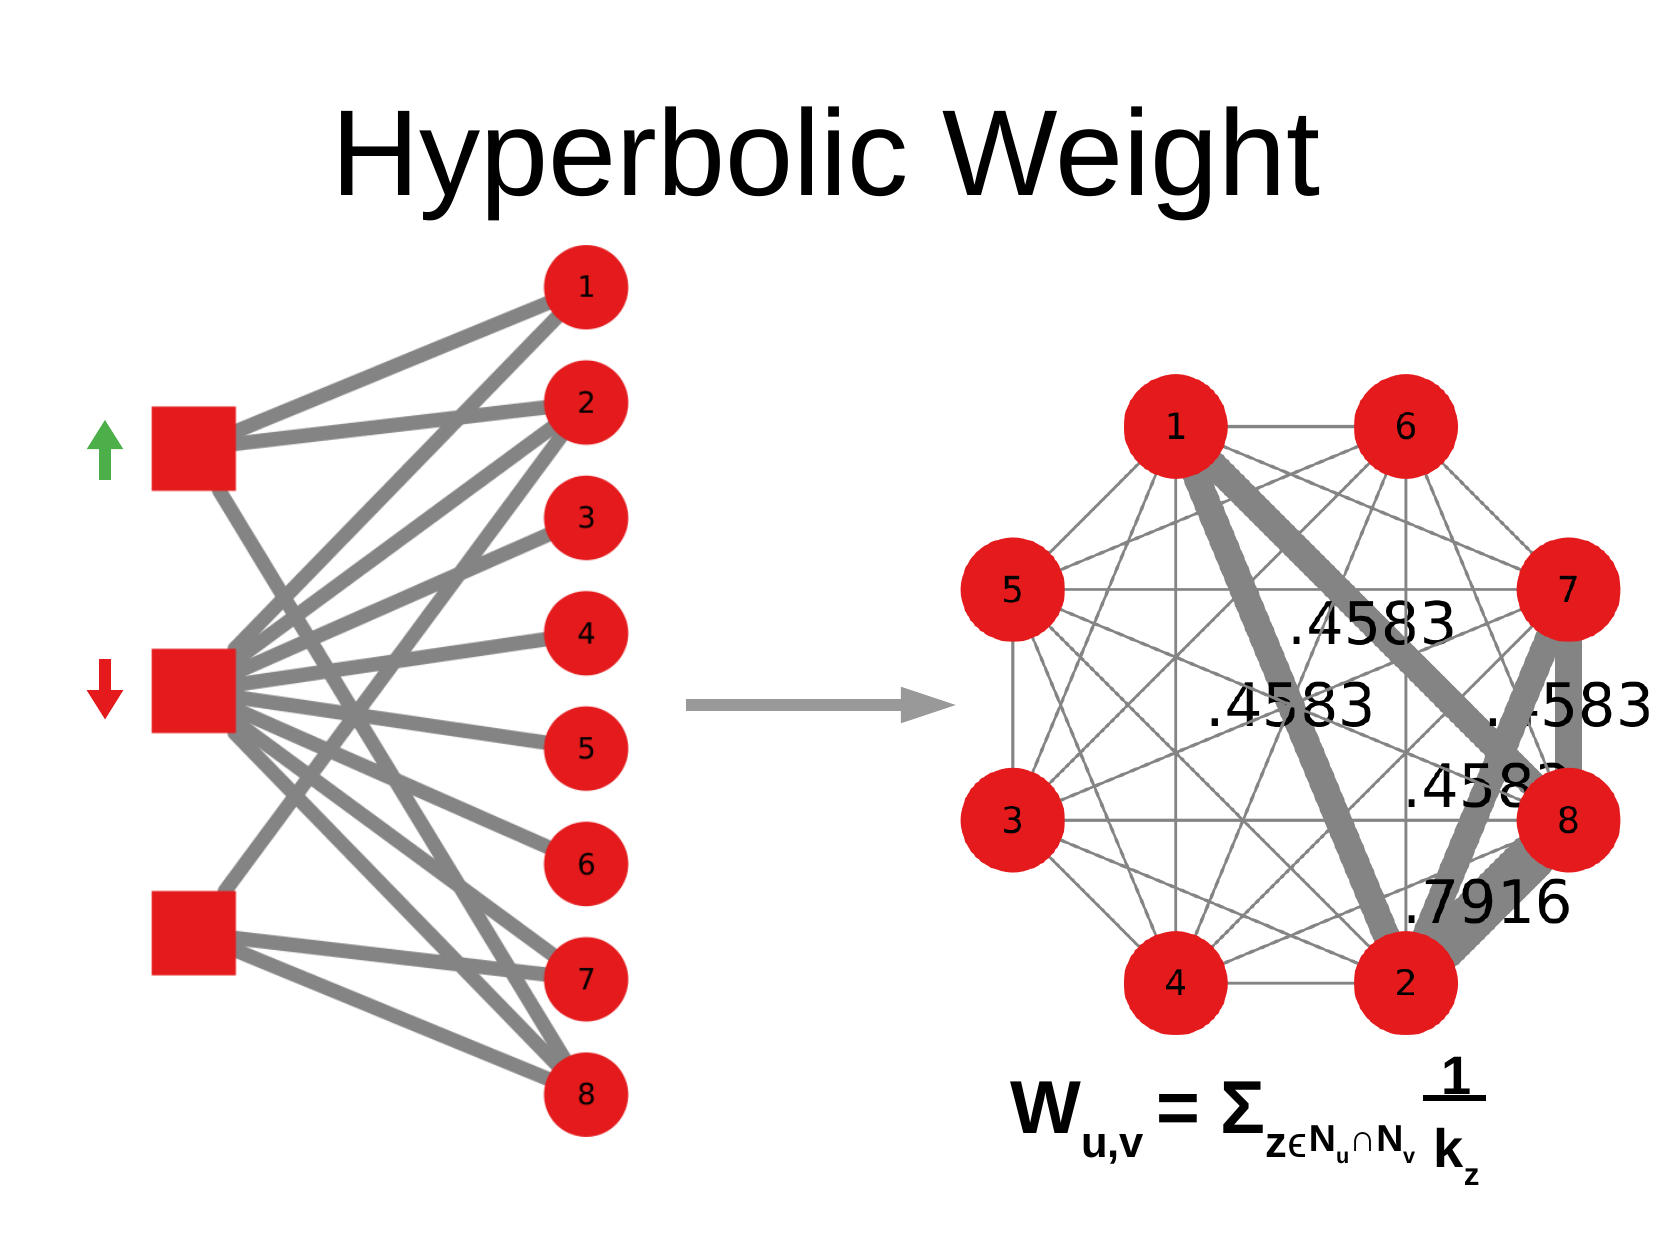

# Hyperbolic Weight
1
kz
Wu,v = Σzϵ
Nu∩Nv